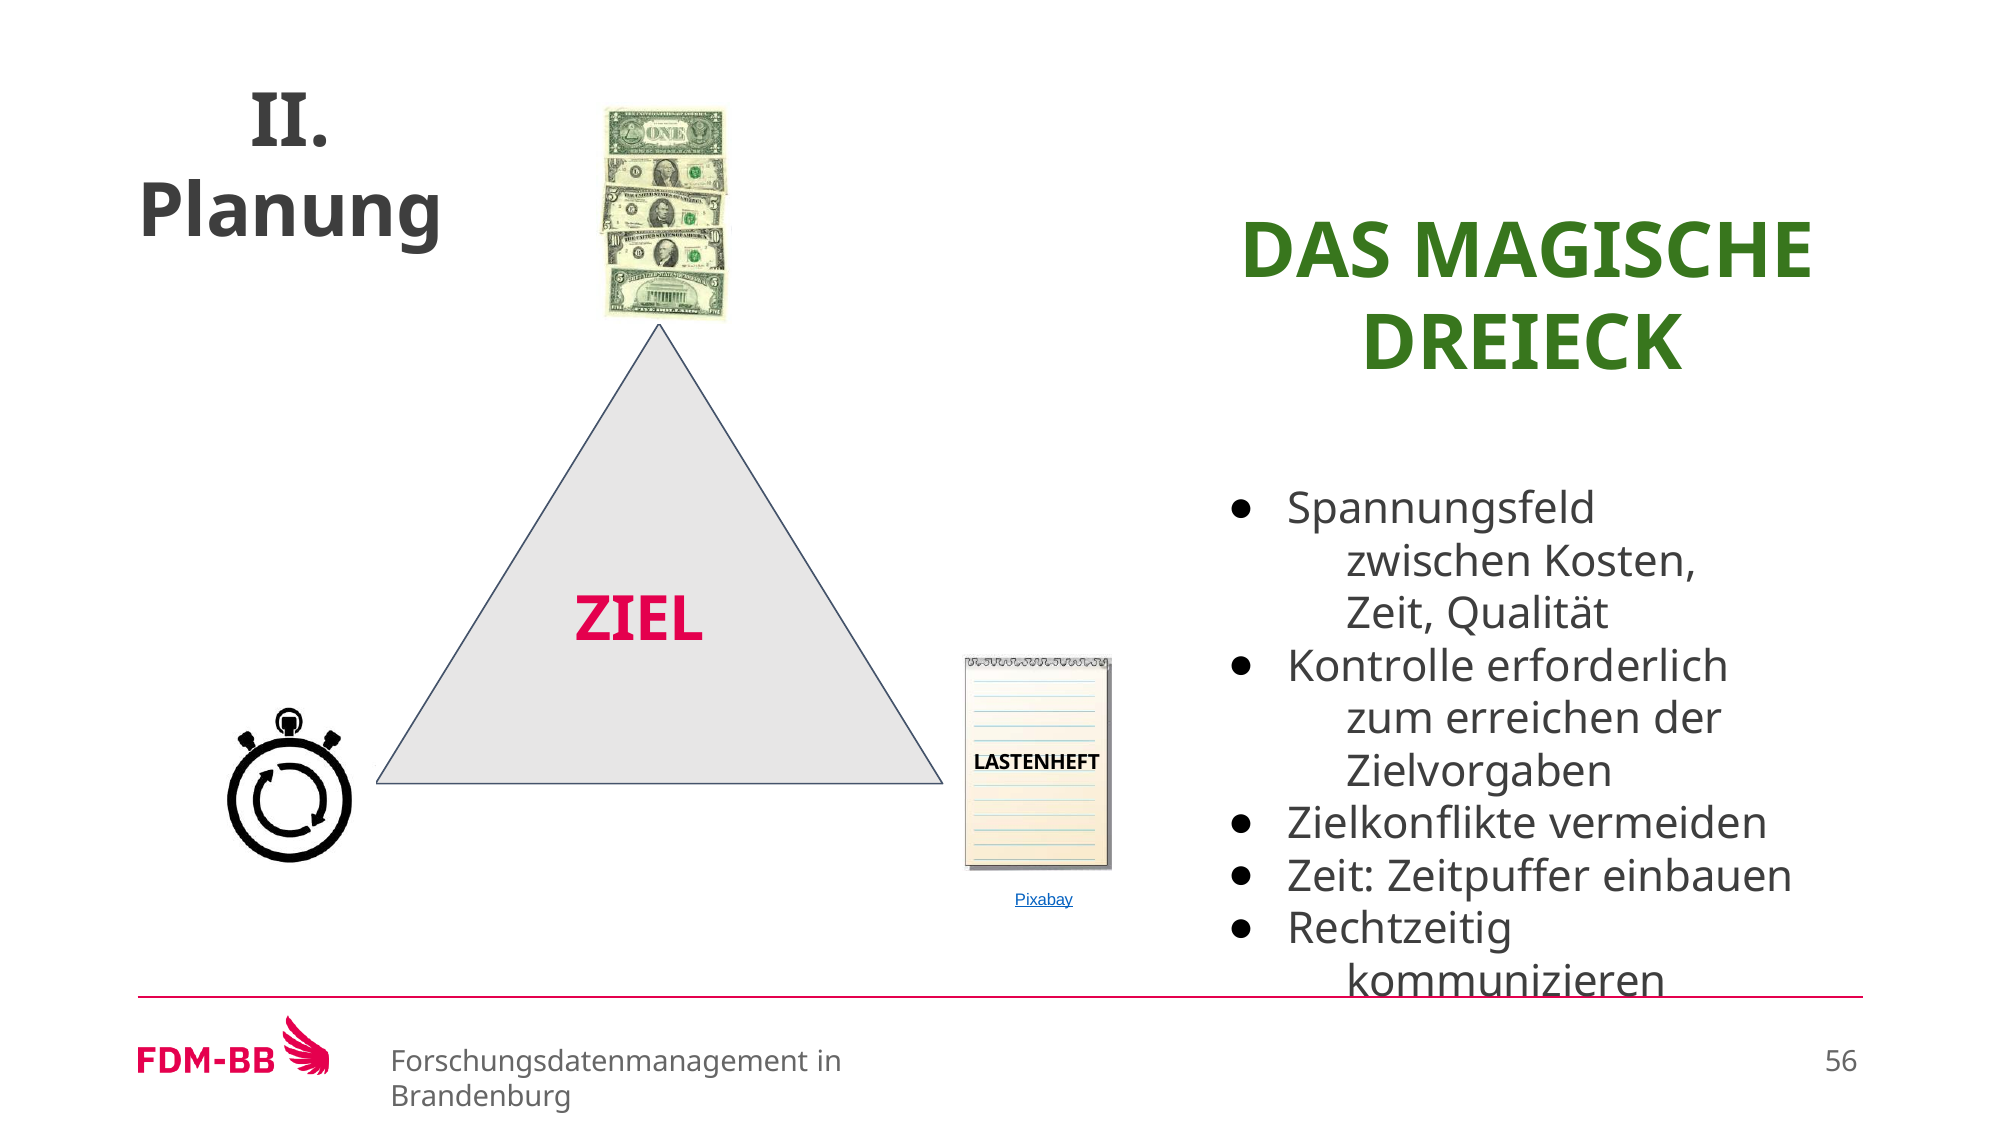

# II. Planung
DAS MAGISCHE DREIECK
Spannungsfeld zwischen Kosten, Zeit, Qualität
Kontrolle erforderlich zum erreichen der Zielvorgaben
Zielkonflikte vermeiden
Zeit: Zeitpuffer einbauen
Rechtzeitig kommunizieren
ZIEL
LASTENHEFT
Pixabay
Forschungsdatenmanagement in Brandenburg
56